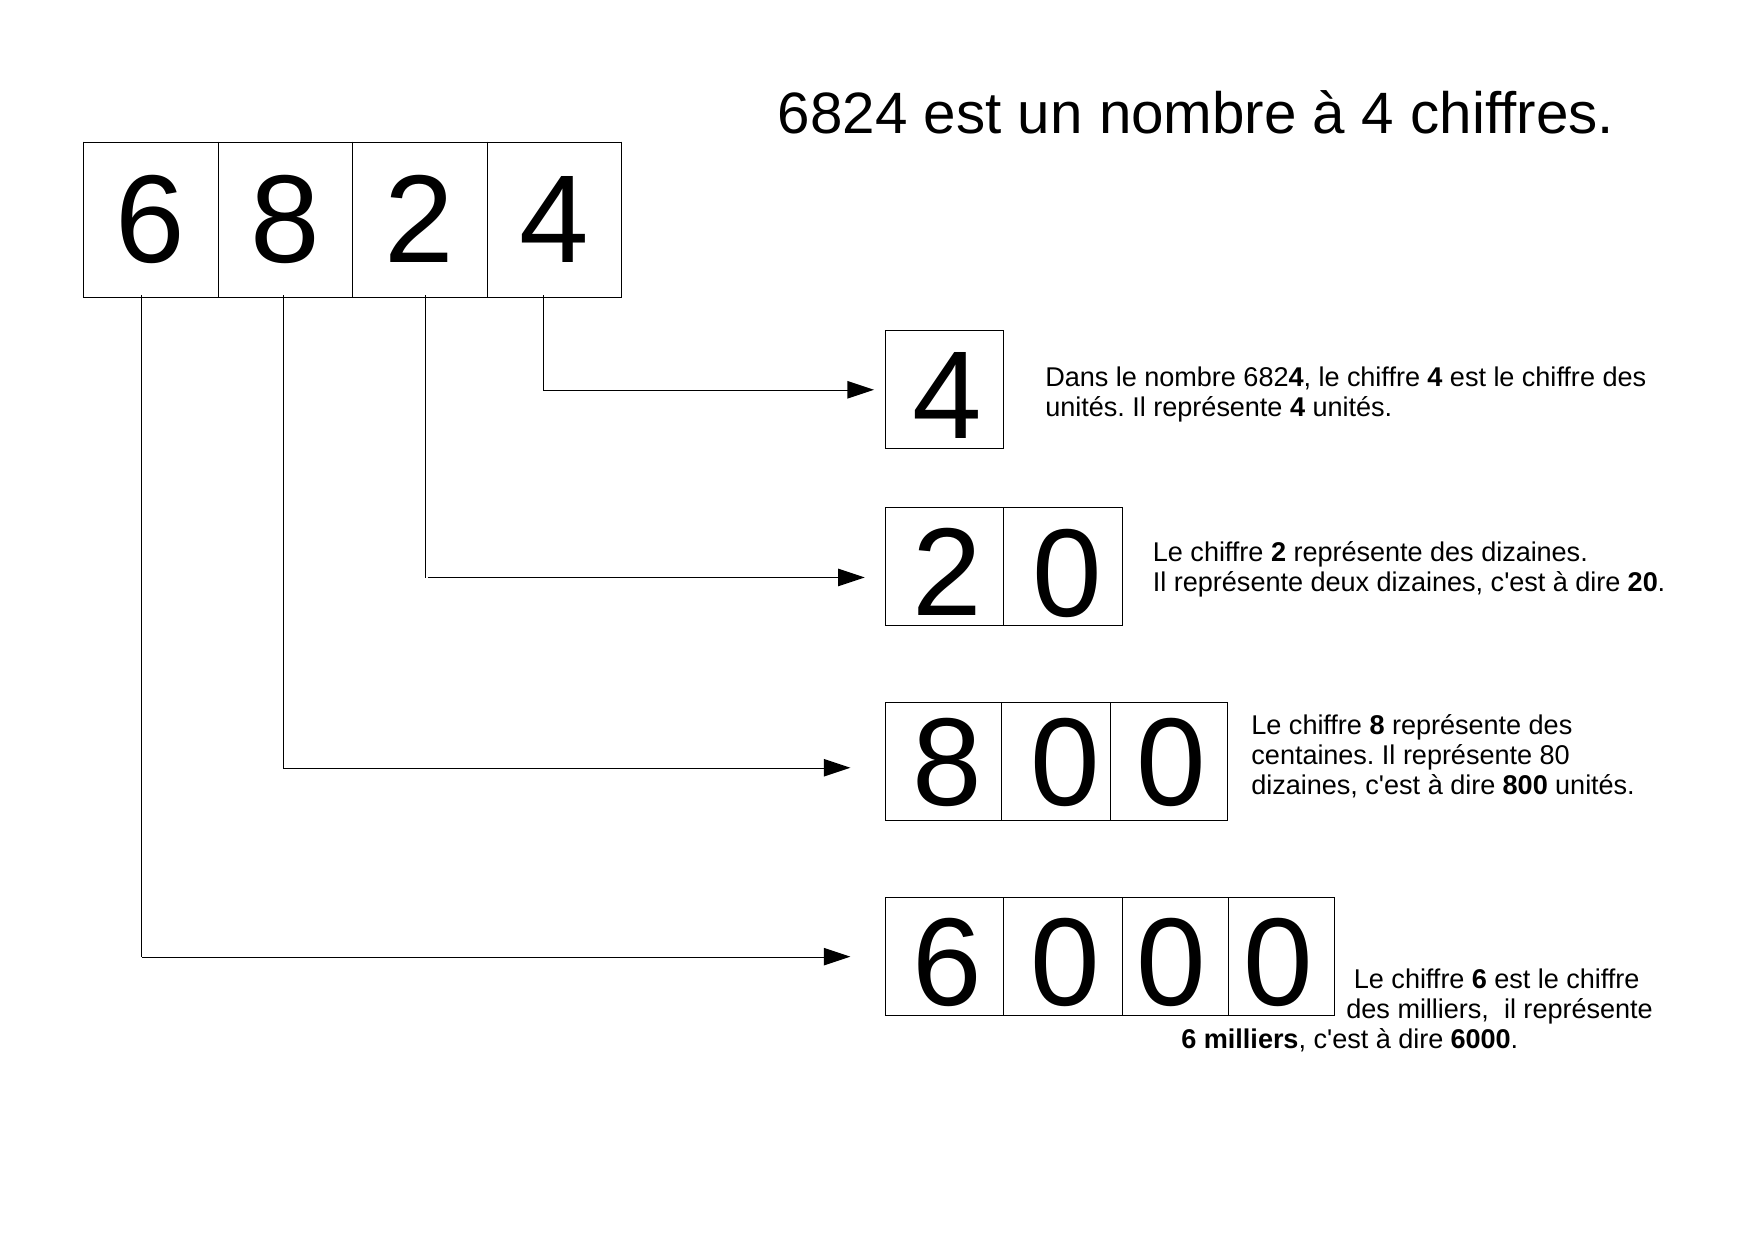

6824 est un nombre à 4 chiffres.
| 6 | 8 | 2 | 4 |
| --- | --- | --- | --- |
4
Dans le nombre 6824, le chiffre 4 est le chiffre des
unités. Il représente 4 unités.
2
0
Le chiffre 2 représente des dizaines.
Il représente deux dizaines, c'est à dire 20.
8
0
0
Le chiffre 8 représente des
centaines. Il représente 80
dizaines, c'est à dire 800 unités.
6
0
0
0
 Le chiffre 6 est le chiffre
 des milliers,  il représente
 6 milliers, c'est à dire 6000.